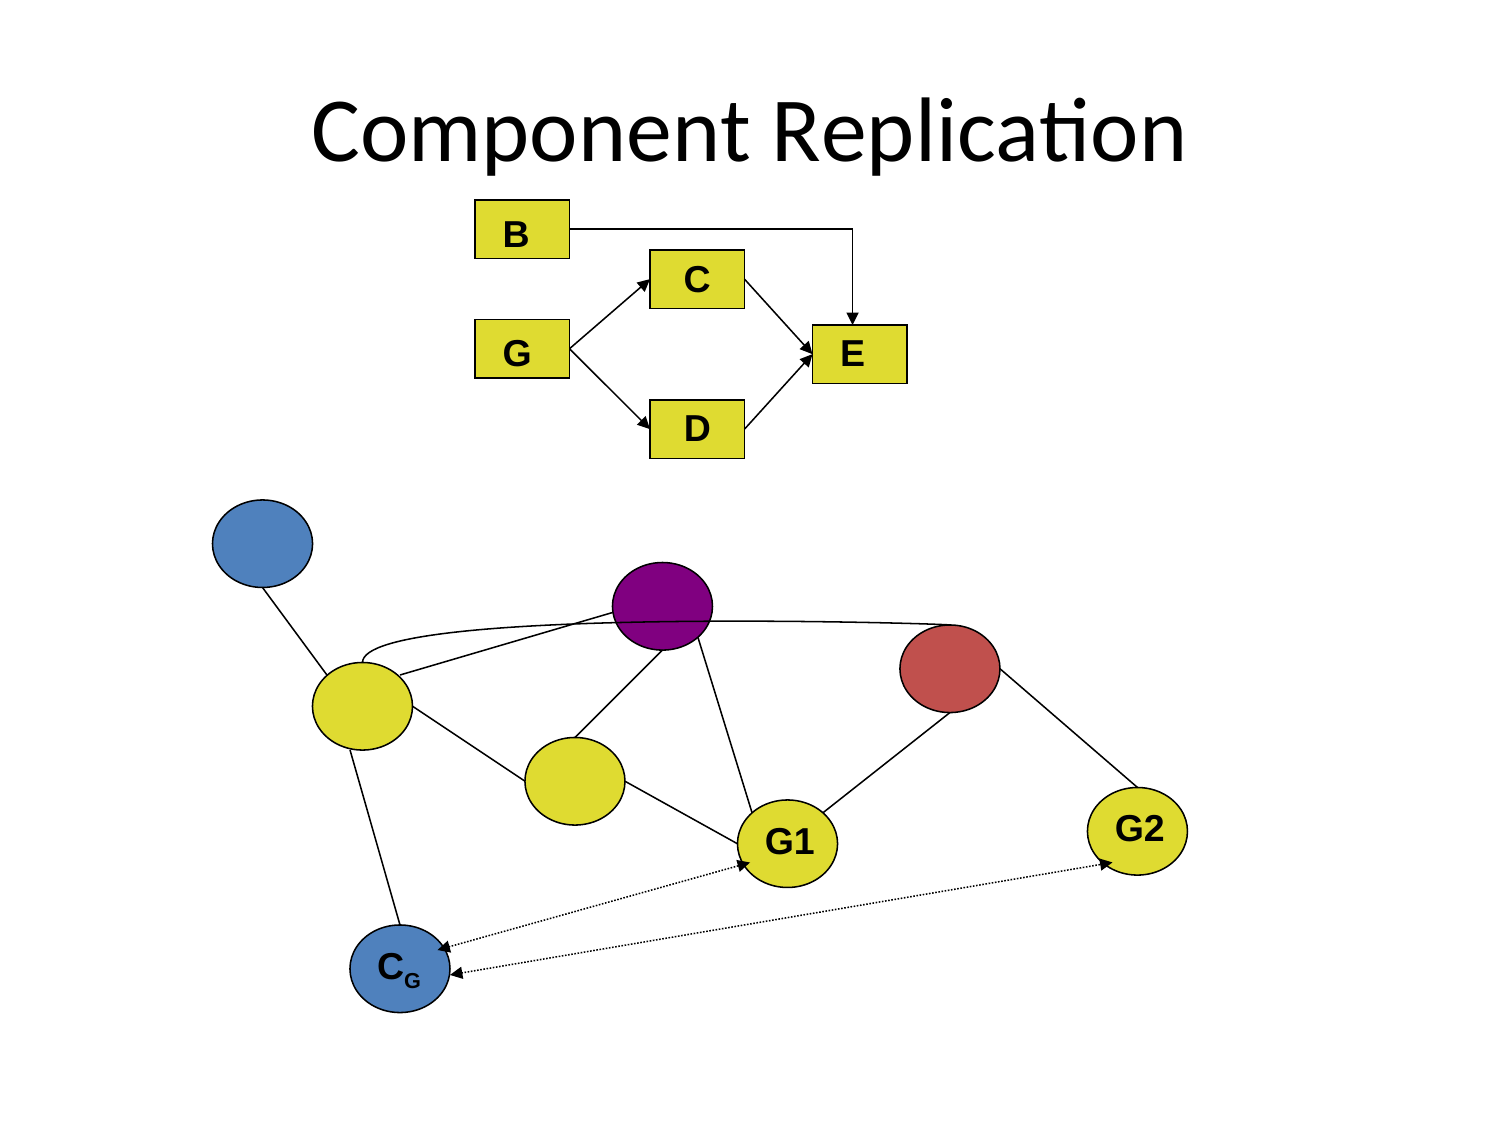

# Component Replication
B
C
G
E
 D
G2
G1
CG